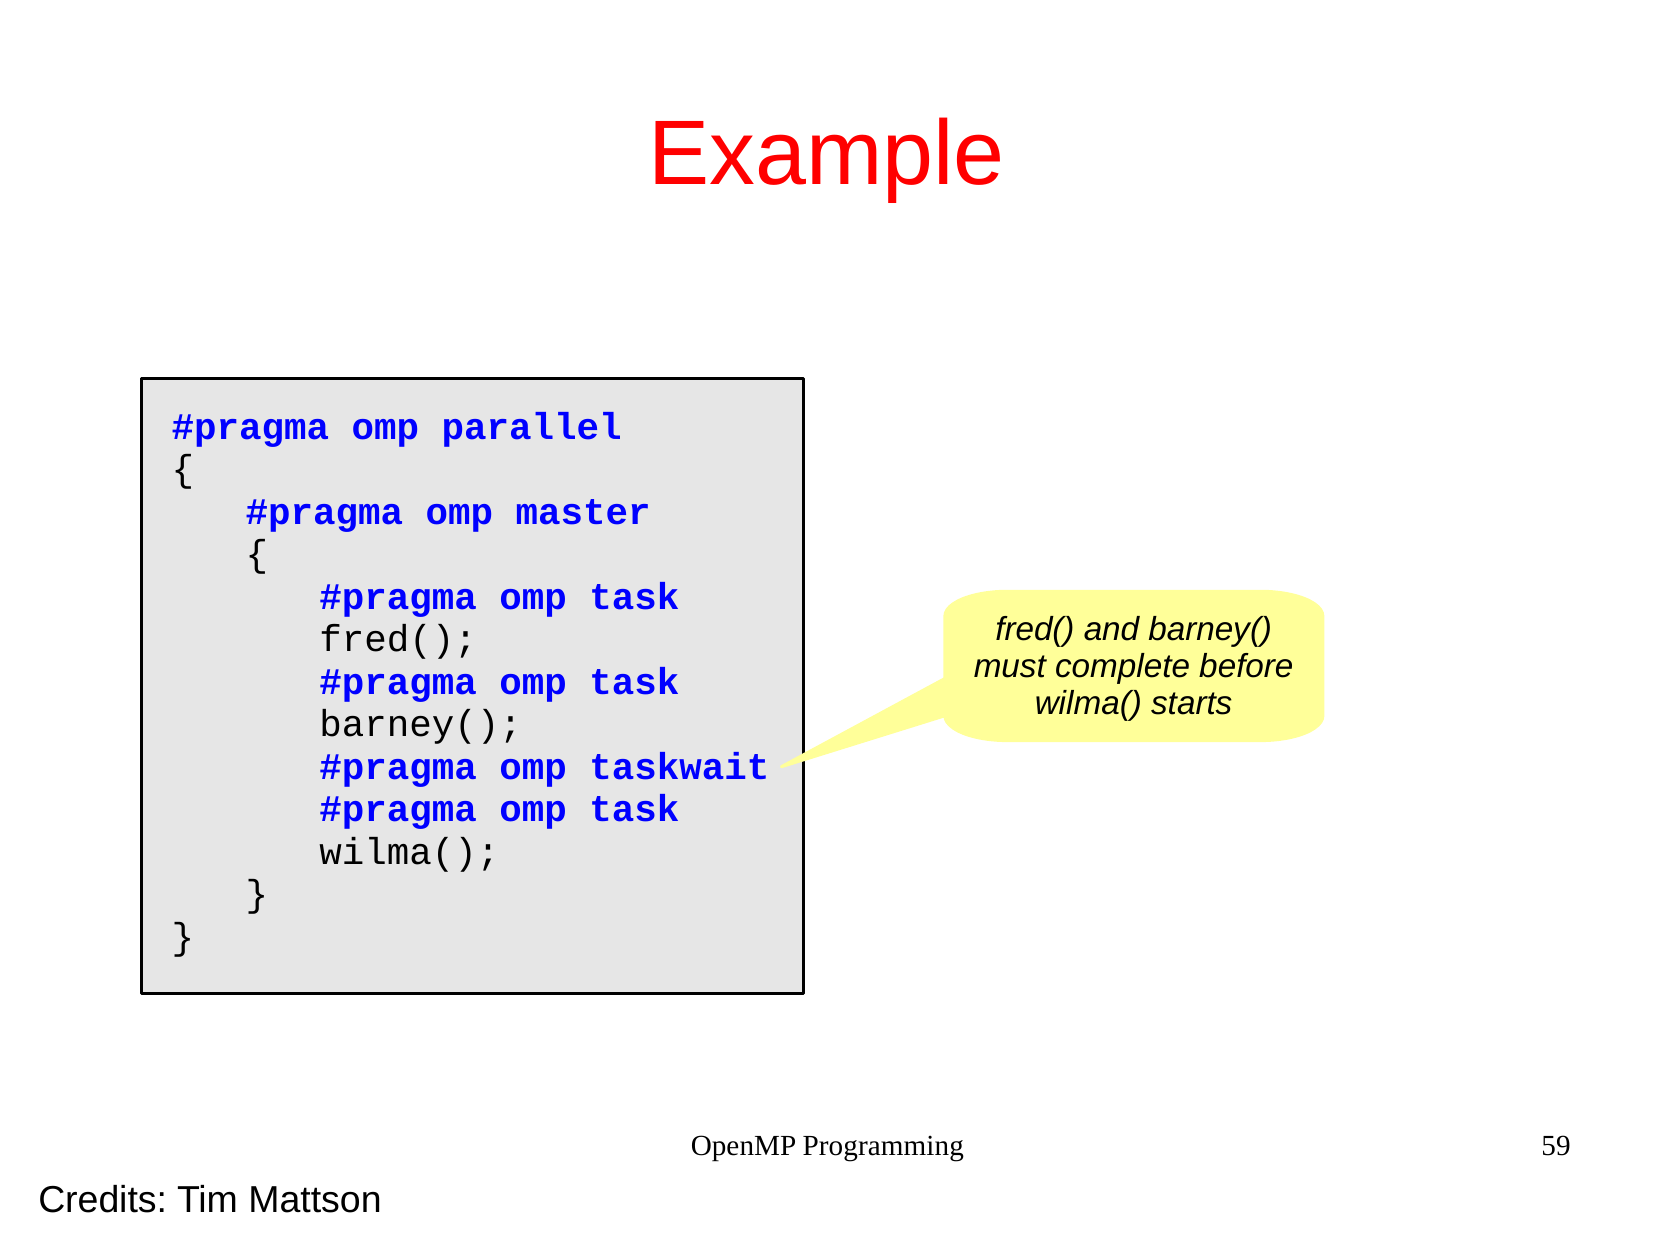

# Example
#pragma omp parallel
{
	#pragma omp master
	{
		#pragma omp task
		fred();
		#pragma omp task
		barney();
		#pragma omp taskwait
		#pragma omp task
		wilma();
	}
}
fred() and barney() must complete before wilma() starts
OpenMP Programming
59
Credits: Tim Mattson